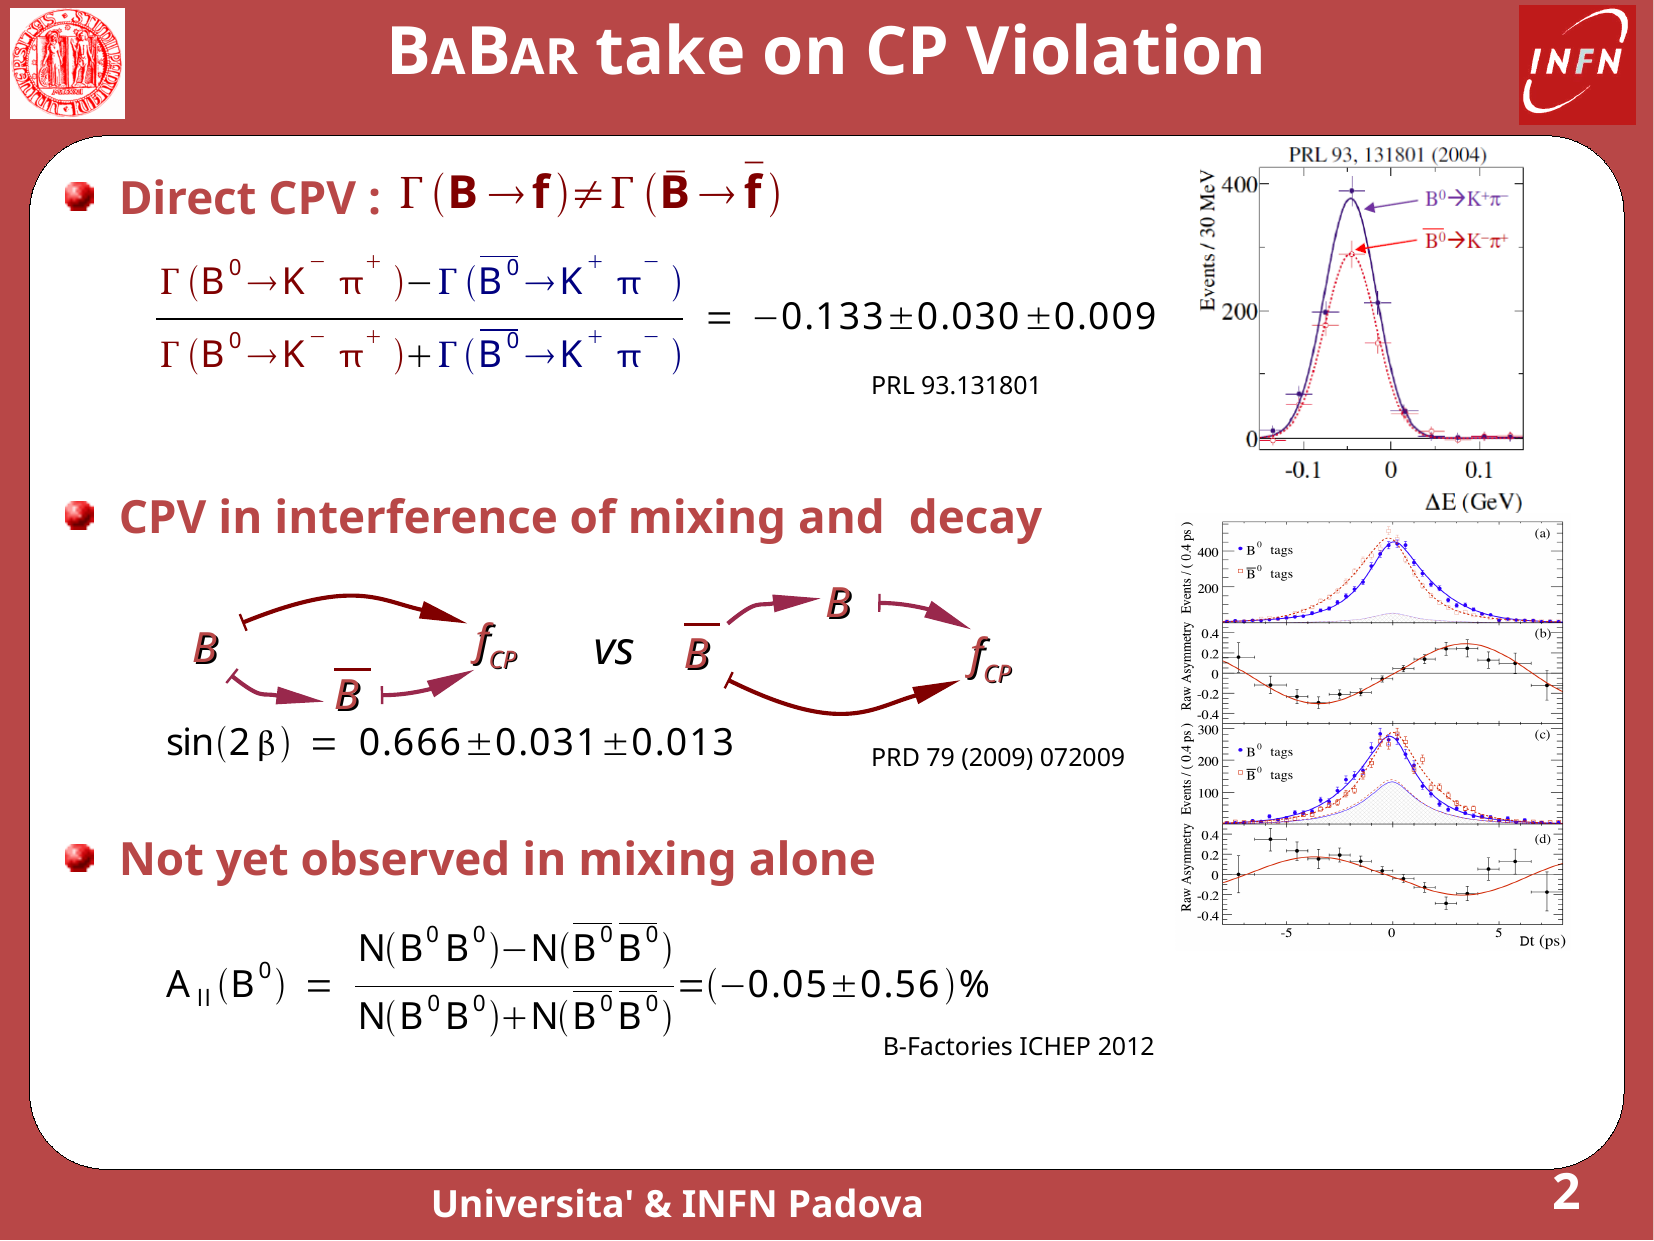

# BABAR take on CP Violation
Direct CPV :
PRL 93.131801
CPV in interference of mixing and decay
B
B
fCP
fCP
B
B
vs
PRD 79 (2009) 072009
Not yet observed in mixing alone
B-Factories ICHEP 2012